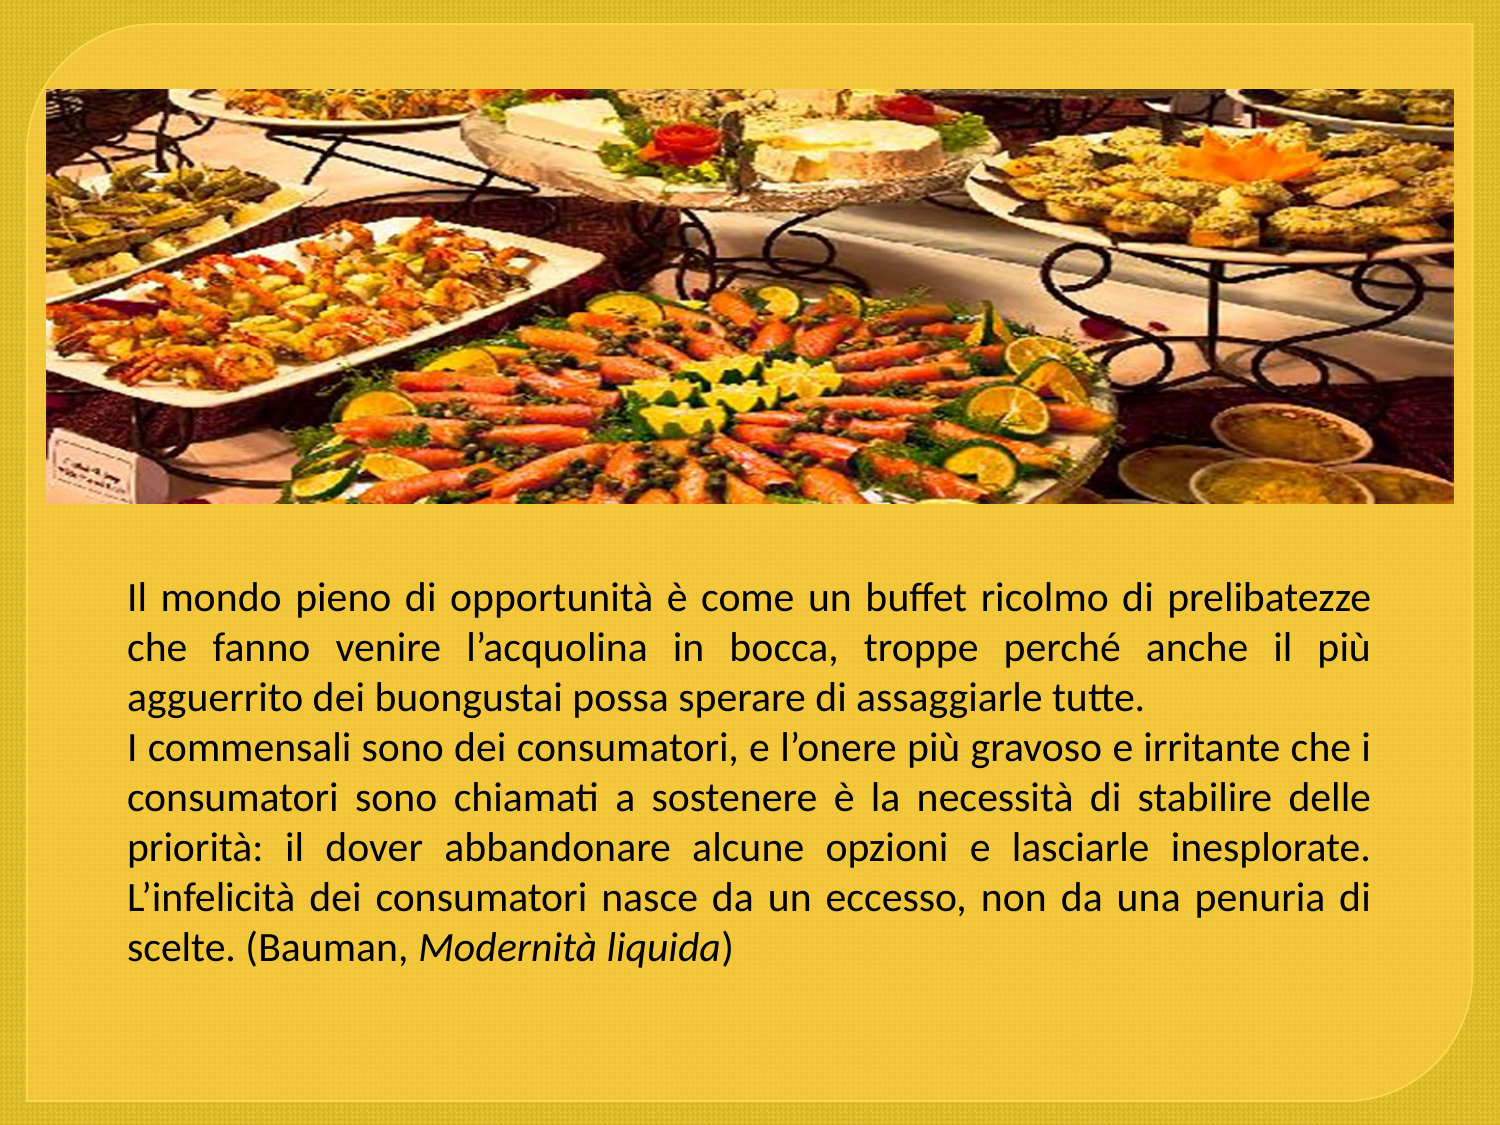

Il mondo pieno di opportunità è come un buffet ricolmo di prelibatezze che fanno venire l’acquolina in bocca, troppe perché anche il più agguerrito dei buongustai possa sperare di assaggiarle tutte.
I commensali sono dei consumatori, e l’onere più gravoso e irritante che i consumatori sono chiamati a sostenere è la necessità di stabilire delle priorità: il dover abbandonare alcune opzioni e lasciarle inesplorate. L’infelicità dei consumatori nasce da un eccesso, non da una penuria di scelte. (Bauman, Modernità liquida)